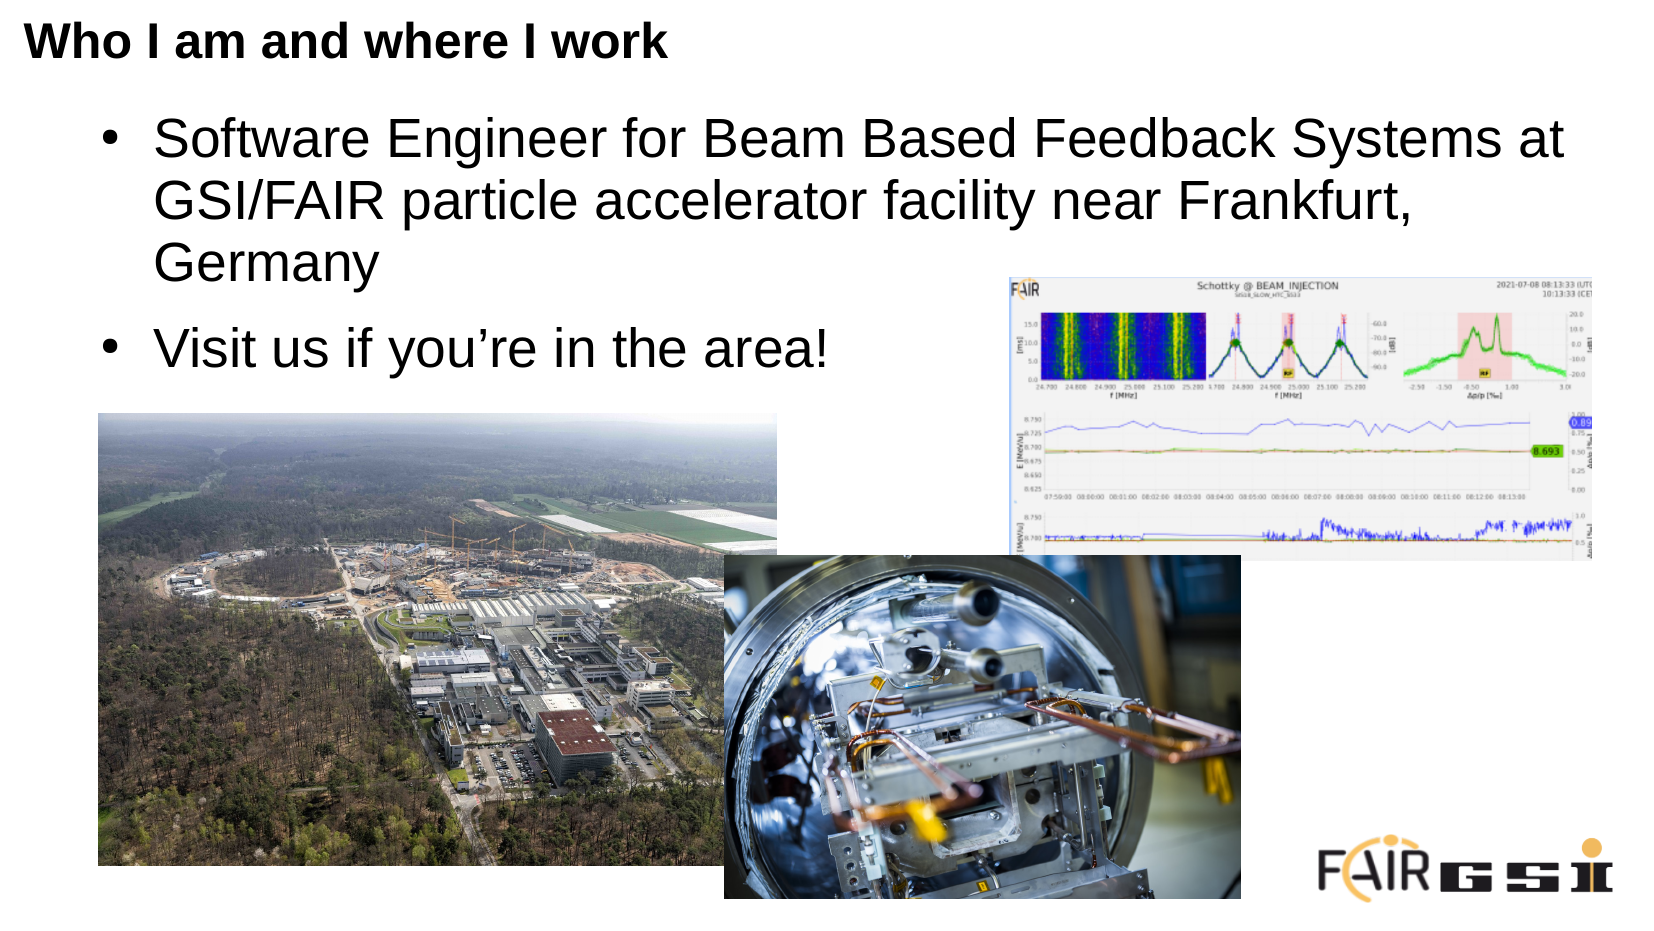

# Who I am and where I work
Software Engineer for Beam Based Feedback Systems at GSI/FAIR particle accelerator facility near Frankfurt, Germany
Visit us if you’re in the area!